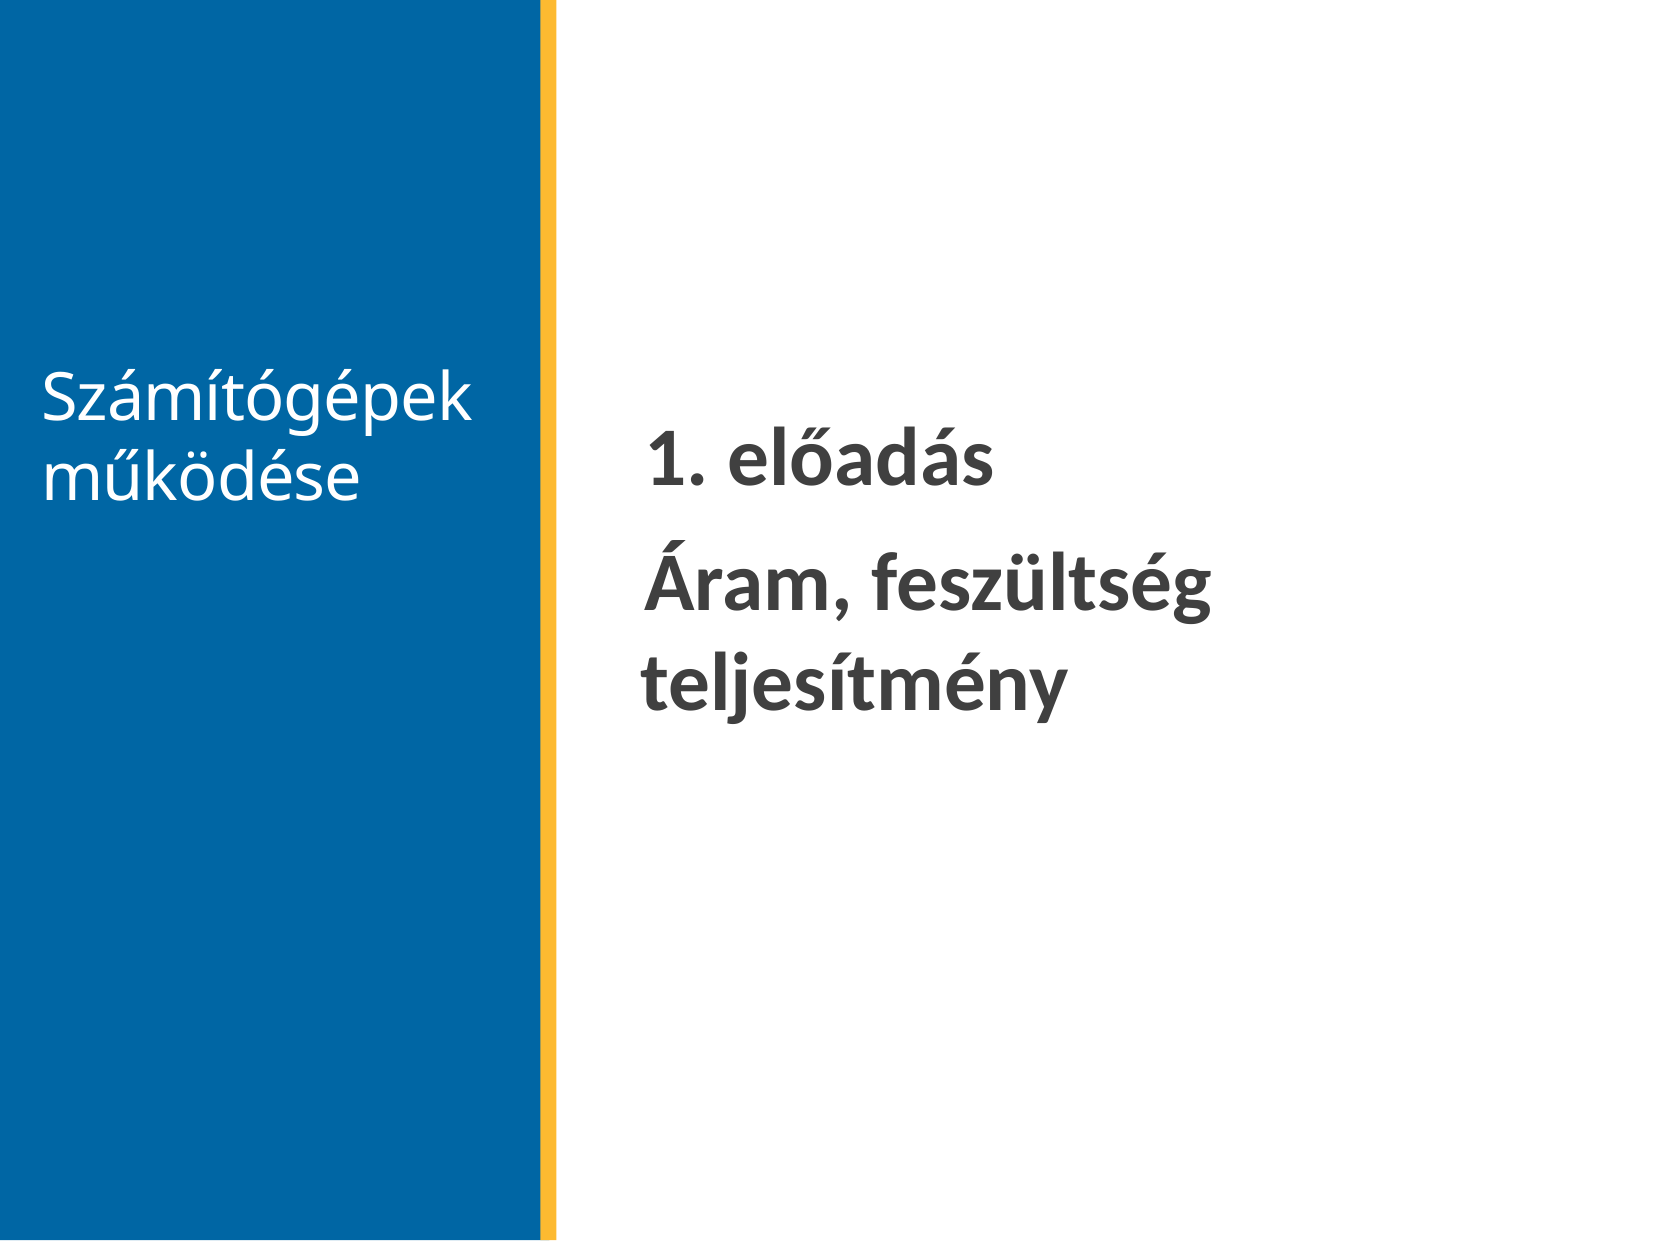

# Számítógépek működése
1. előadás
Áram, feszültség teljesítmény